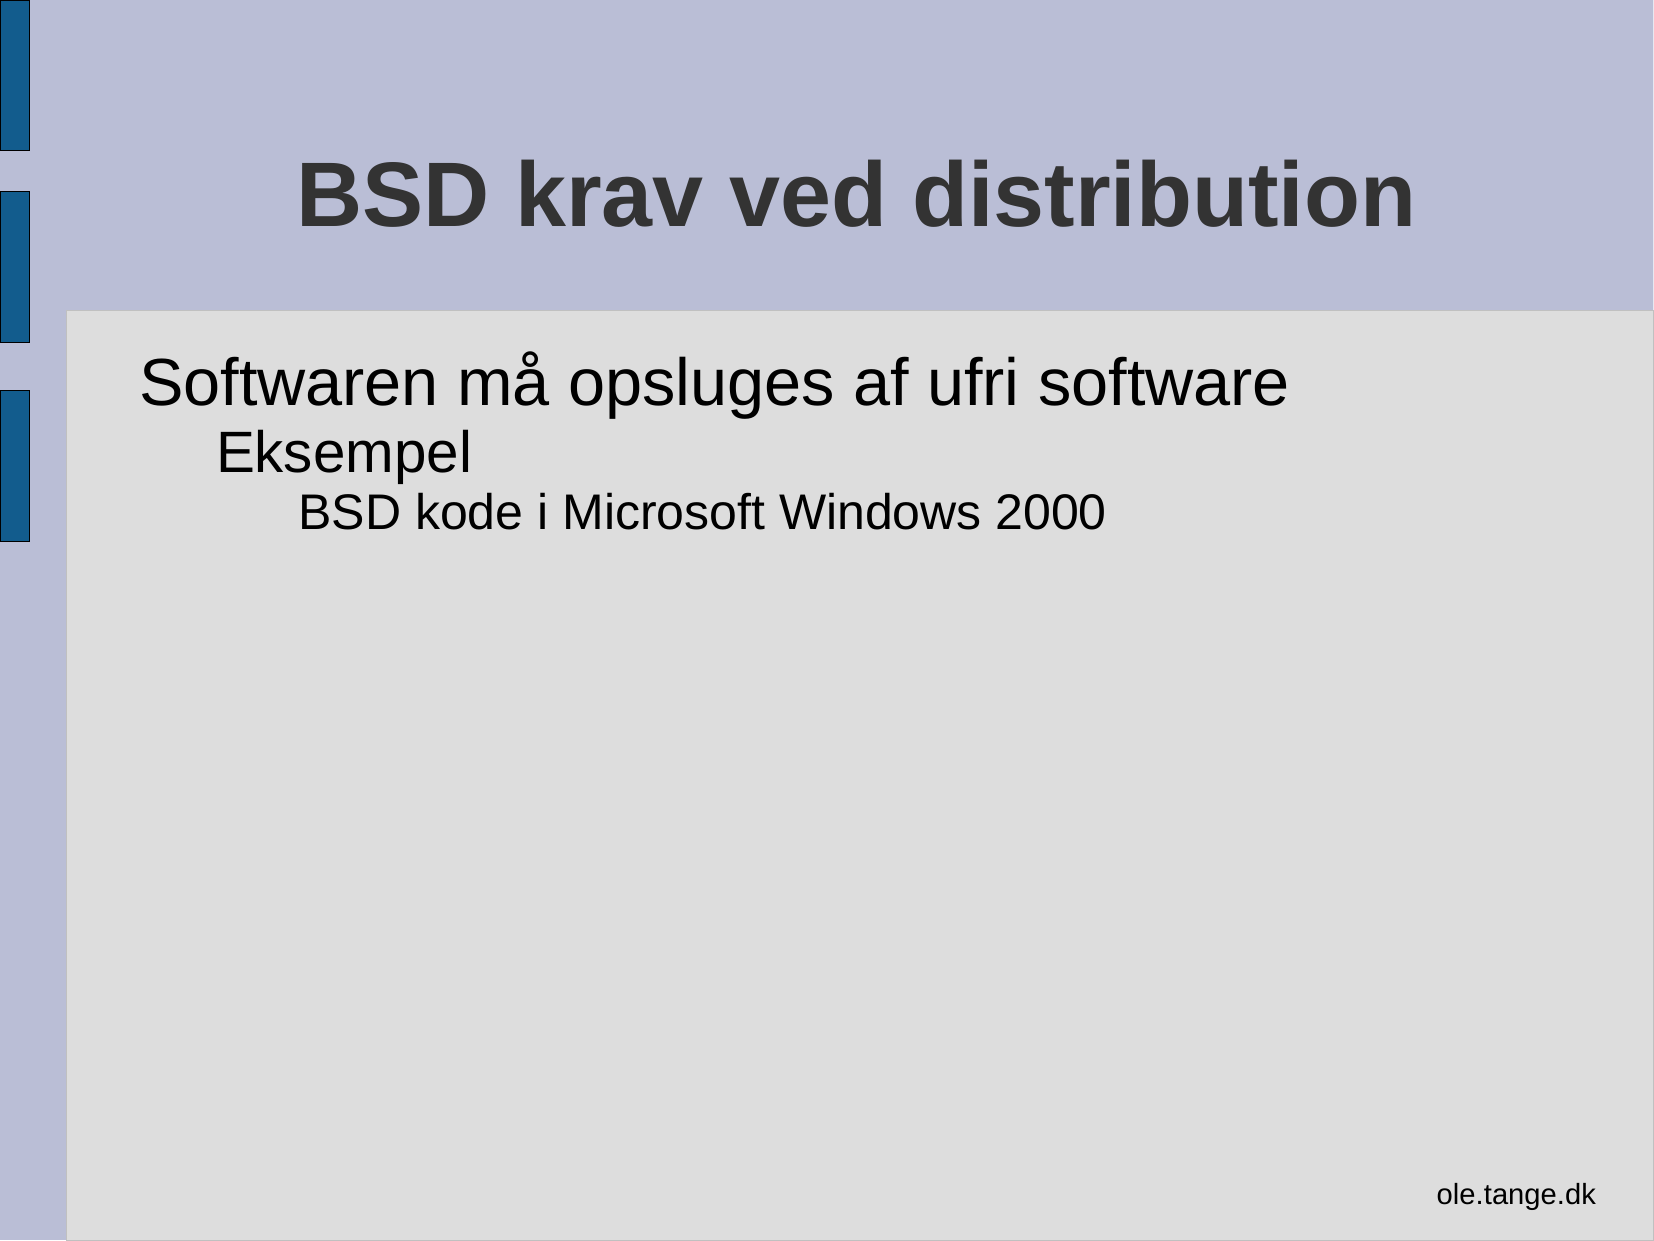

# BSD krav ved distribution
Softwaren må opsluges af ufri software
Eksempel
BSD kode i Microsoft Windows 2000